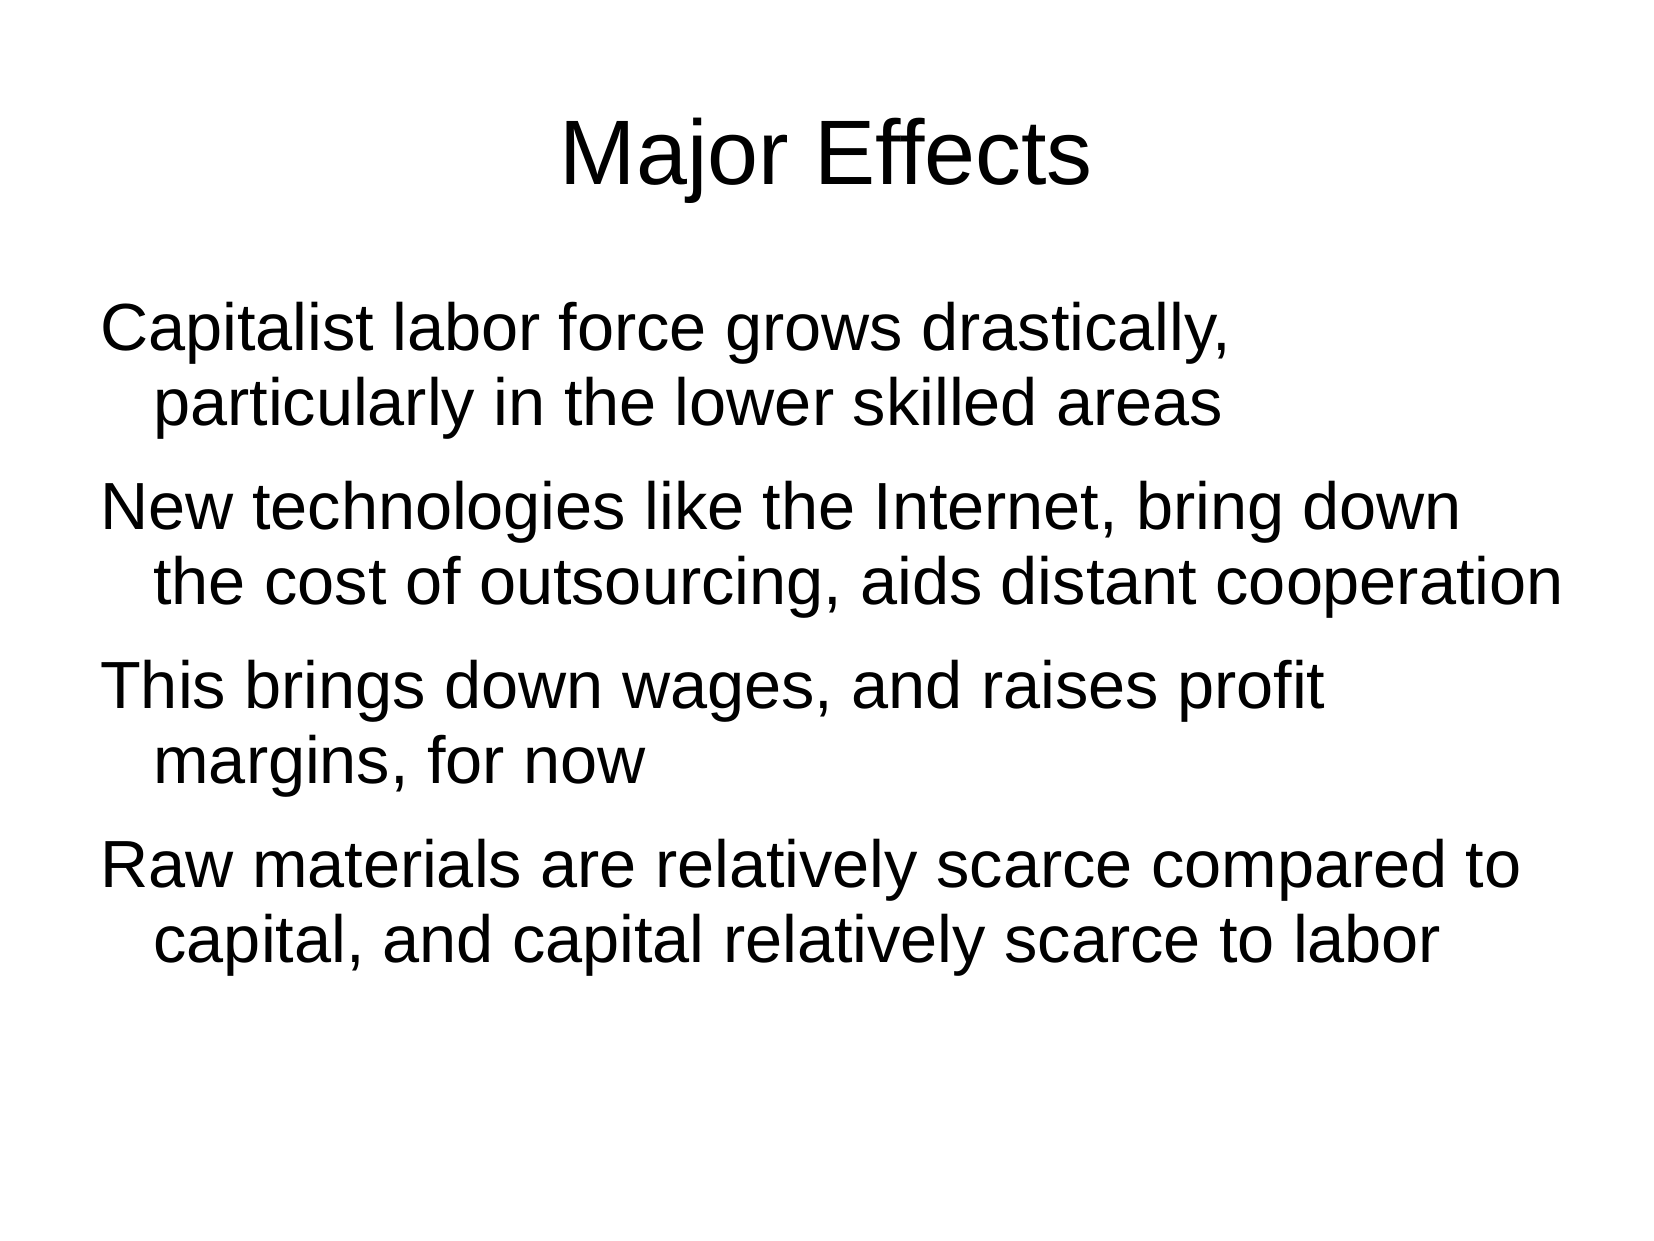

# Major Effects
Capitalist labor force grows drastically, particularly in the lower skilled areas
New technologies like the Internet, bring down the cost of outsourcing, aids distant cooperation
This brings down wages, and raises profit margins, for now
Raw materials are relatively scarce compared to capital, and capital relatively scarce to labor